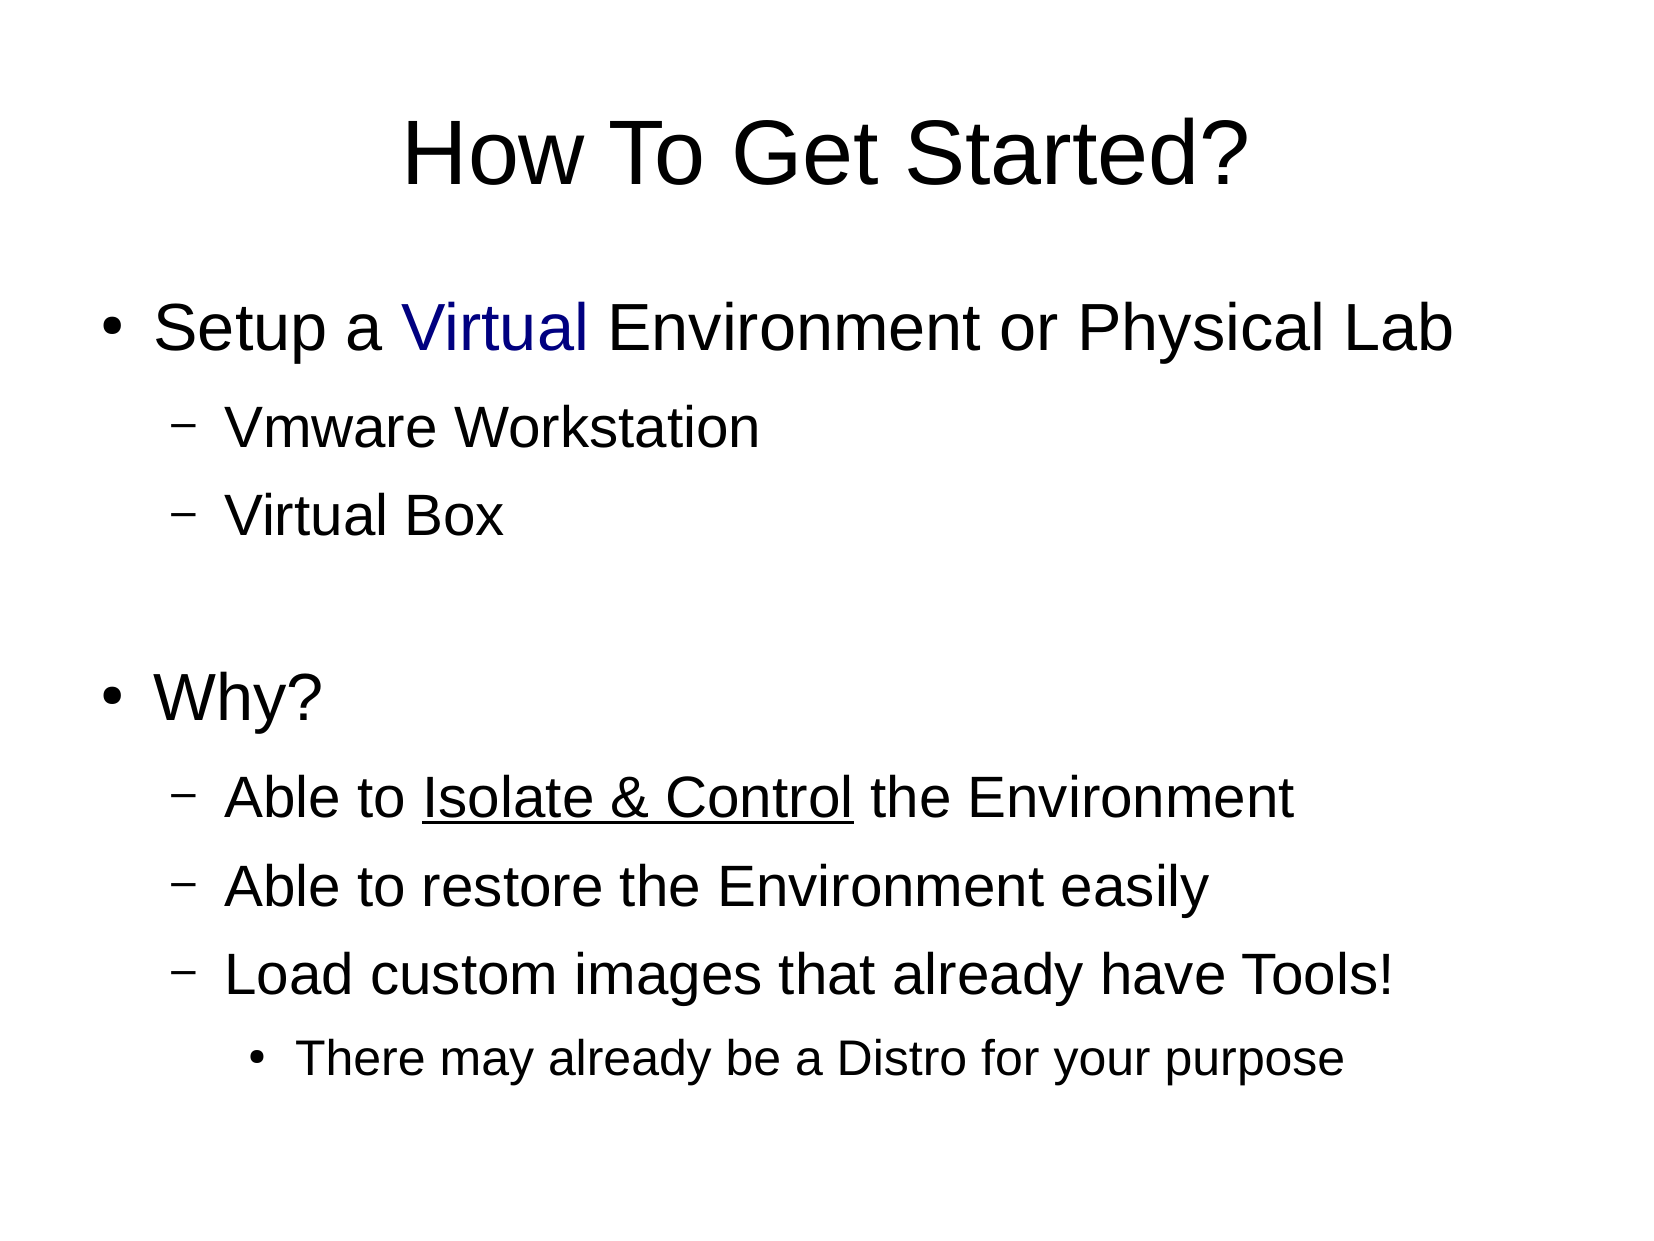

# How To Get Started?
Setup a Virtual Environment or Physical Lab
Vmware Workstation
Virtual Box
Why?
Able to Isolate & Control the Environment
Able to restore the Environment easily
Load custom images that already have Tools!
There may already be a Distro for your purpose